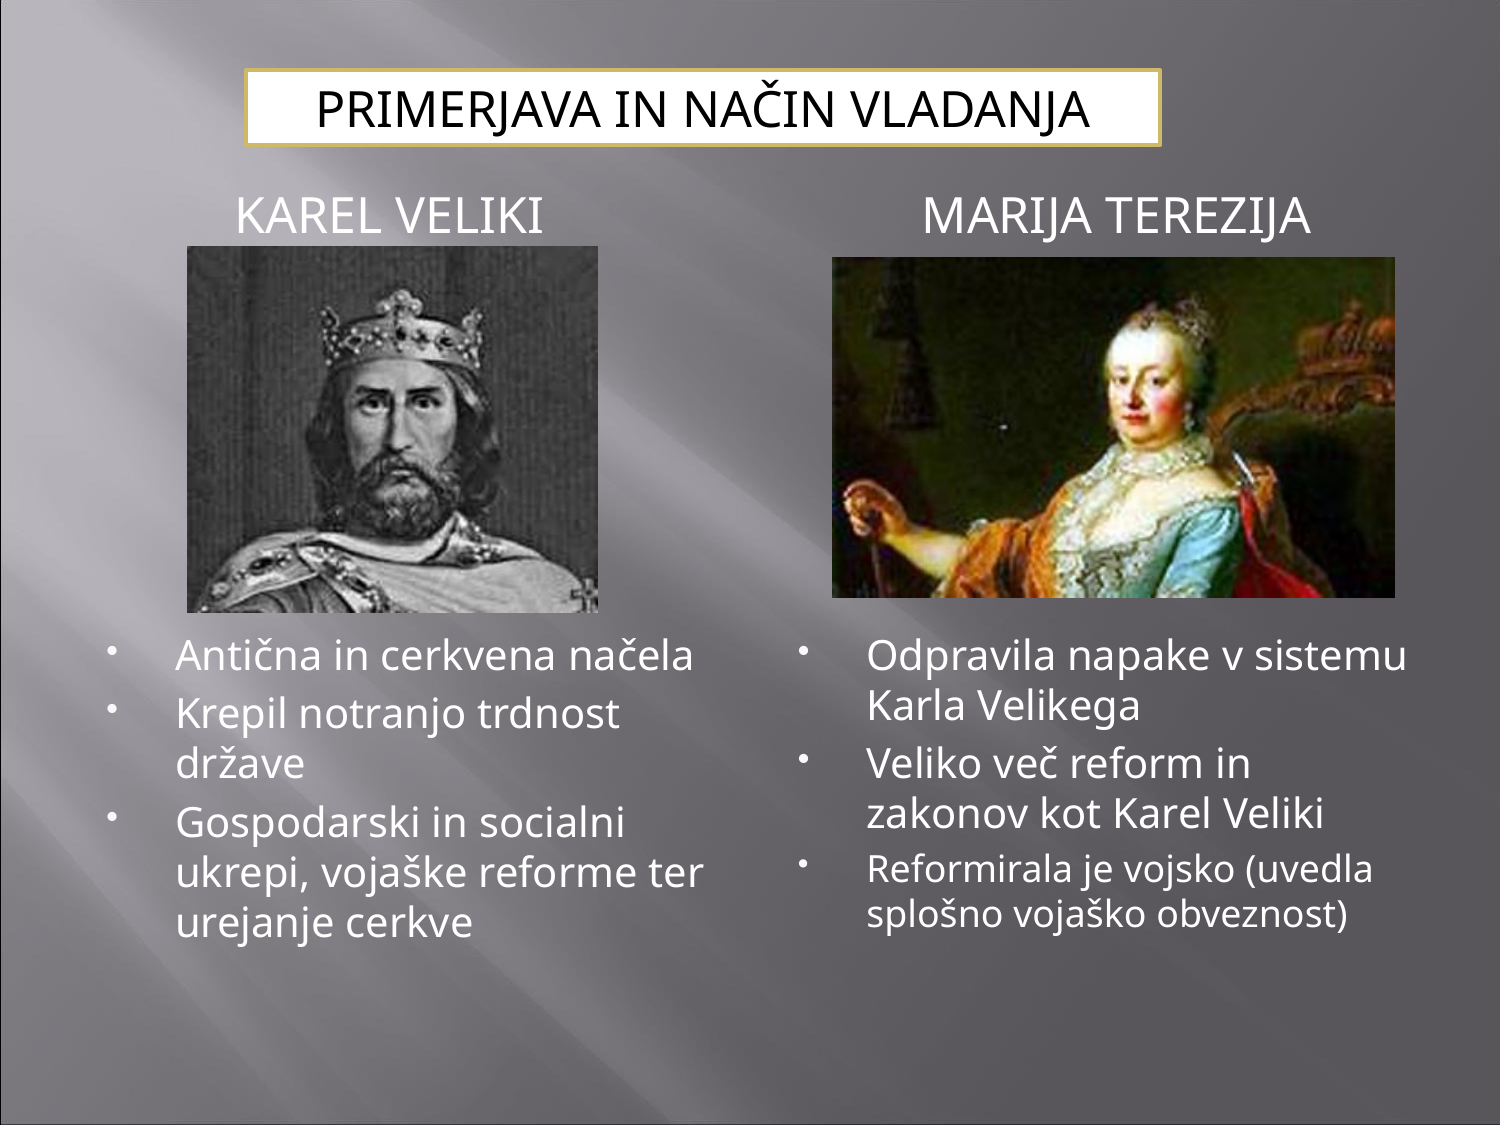

PRIMERJAVA IN NAČIN VLADANJA
# KAREL VELIKI
MARIJA TEREZIJA
Antična in cerkvena načela
Krepil notranjo trdnost države
Gospodarski in socialni ukrepi, vojaške reforme ter urejanje cerkve
Odpravila napake v sistemu Karla Velikega
Veliko več reform in zakonov kot Karel Veliki
Reformirala je vojsko (uvedla splošno vojaško obveznost)